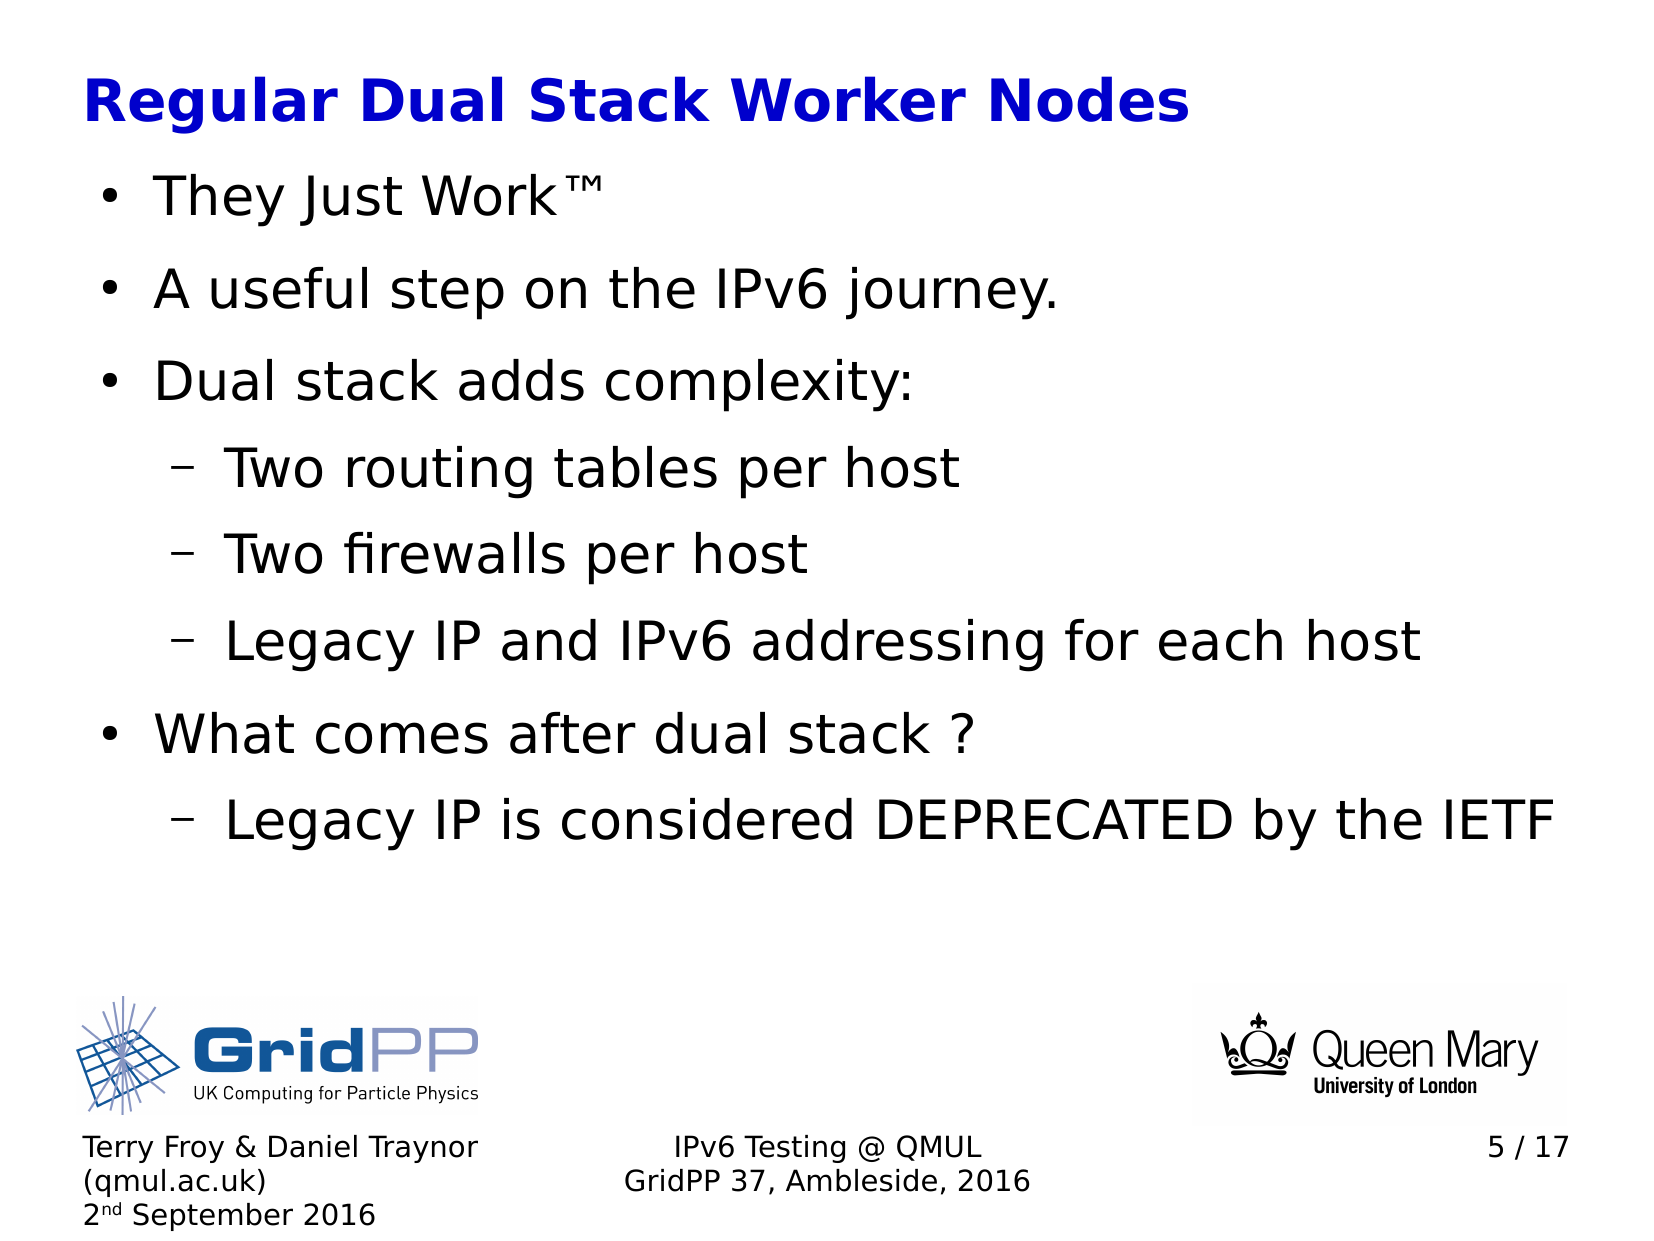

# Regular Dual Stack Worker Nodes
They Just Work™
A useful step on the IPv6 journey.
Dual stack adds complexity:
Two routing tables per host
Two firewalls per host
Legacy IP and IPv6 addressing for each host
What comes after dual stack ?
Legacy IP is considered DEPRECATED by the IETF
5